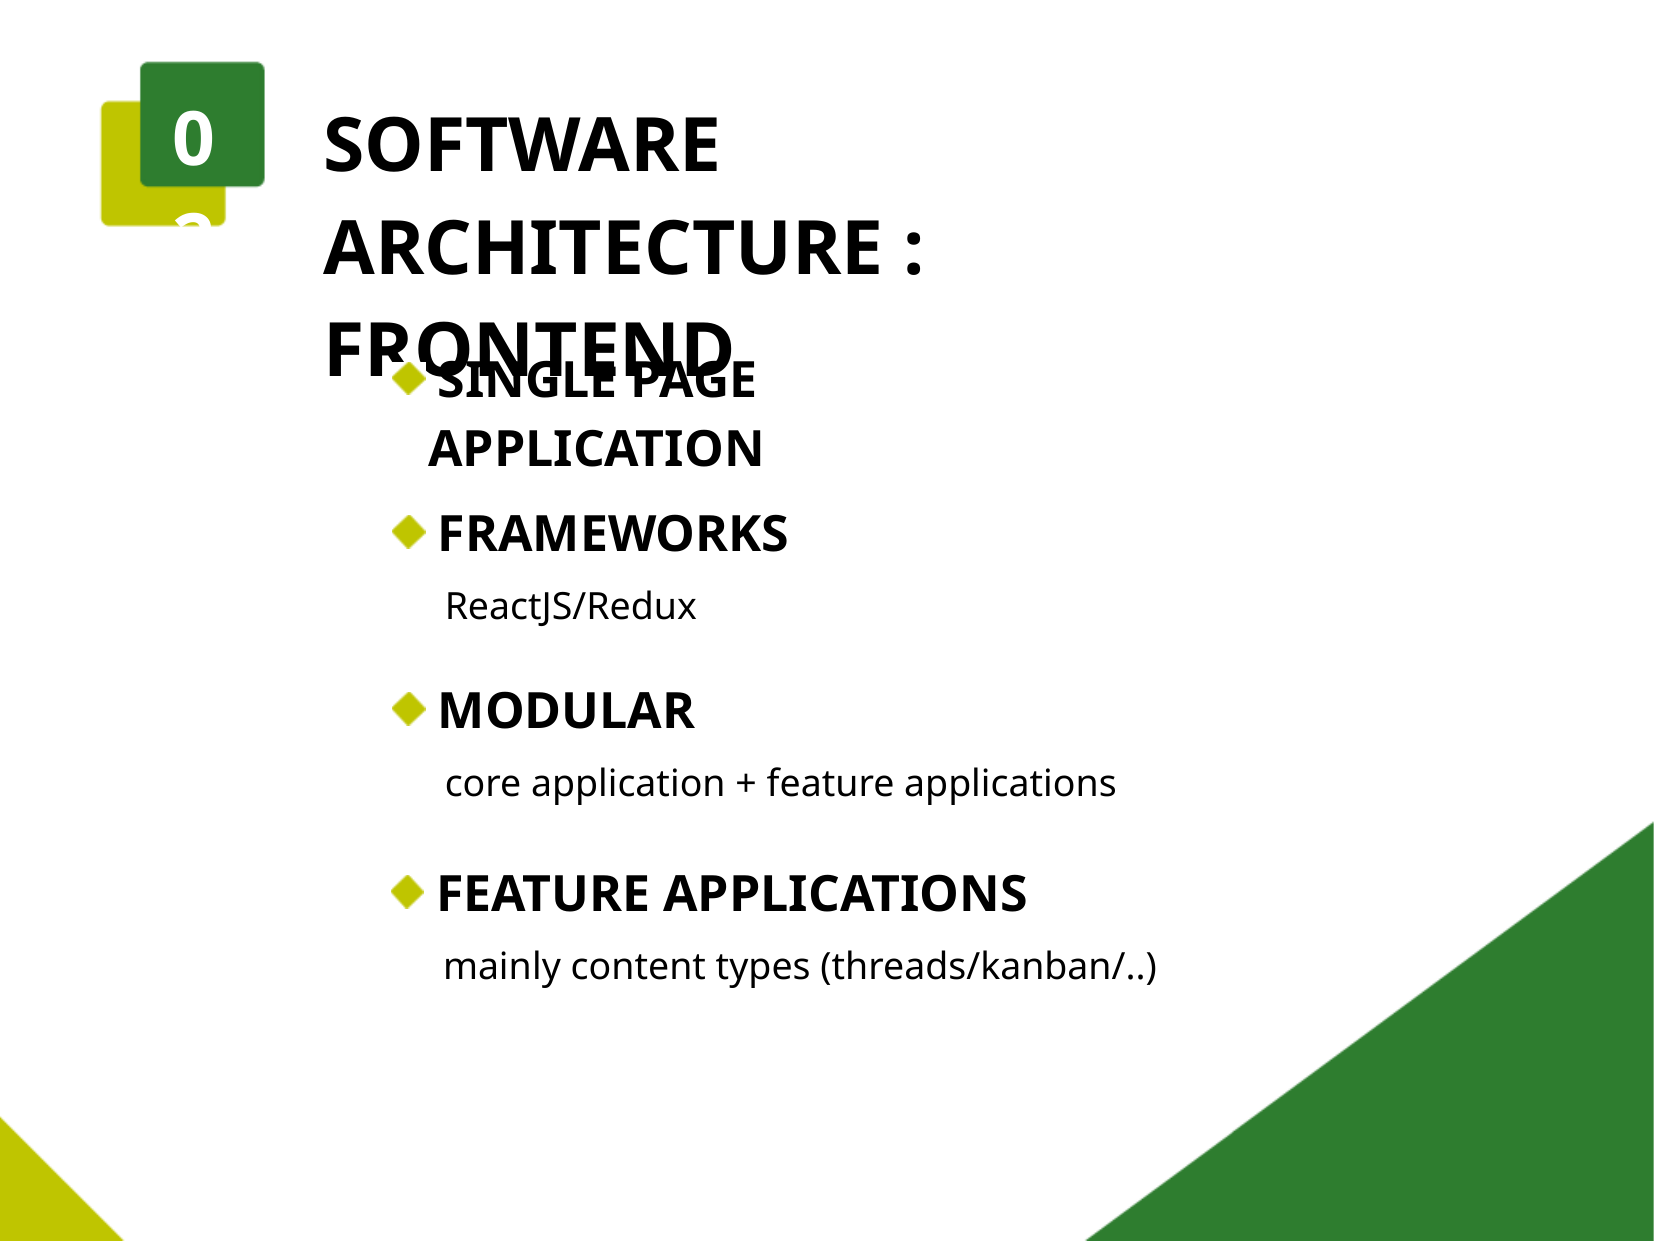

02
SOFTWARE ARCHITECTURE :
FRONTEND
 SINGLE PAGE APPLICATION
 FRAMEWORKS
 ReactJS/Redux
 MoDULAR
 core application + feature applications
 Feature applications
 mainly content types (threads/kanban/..)